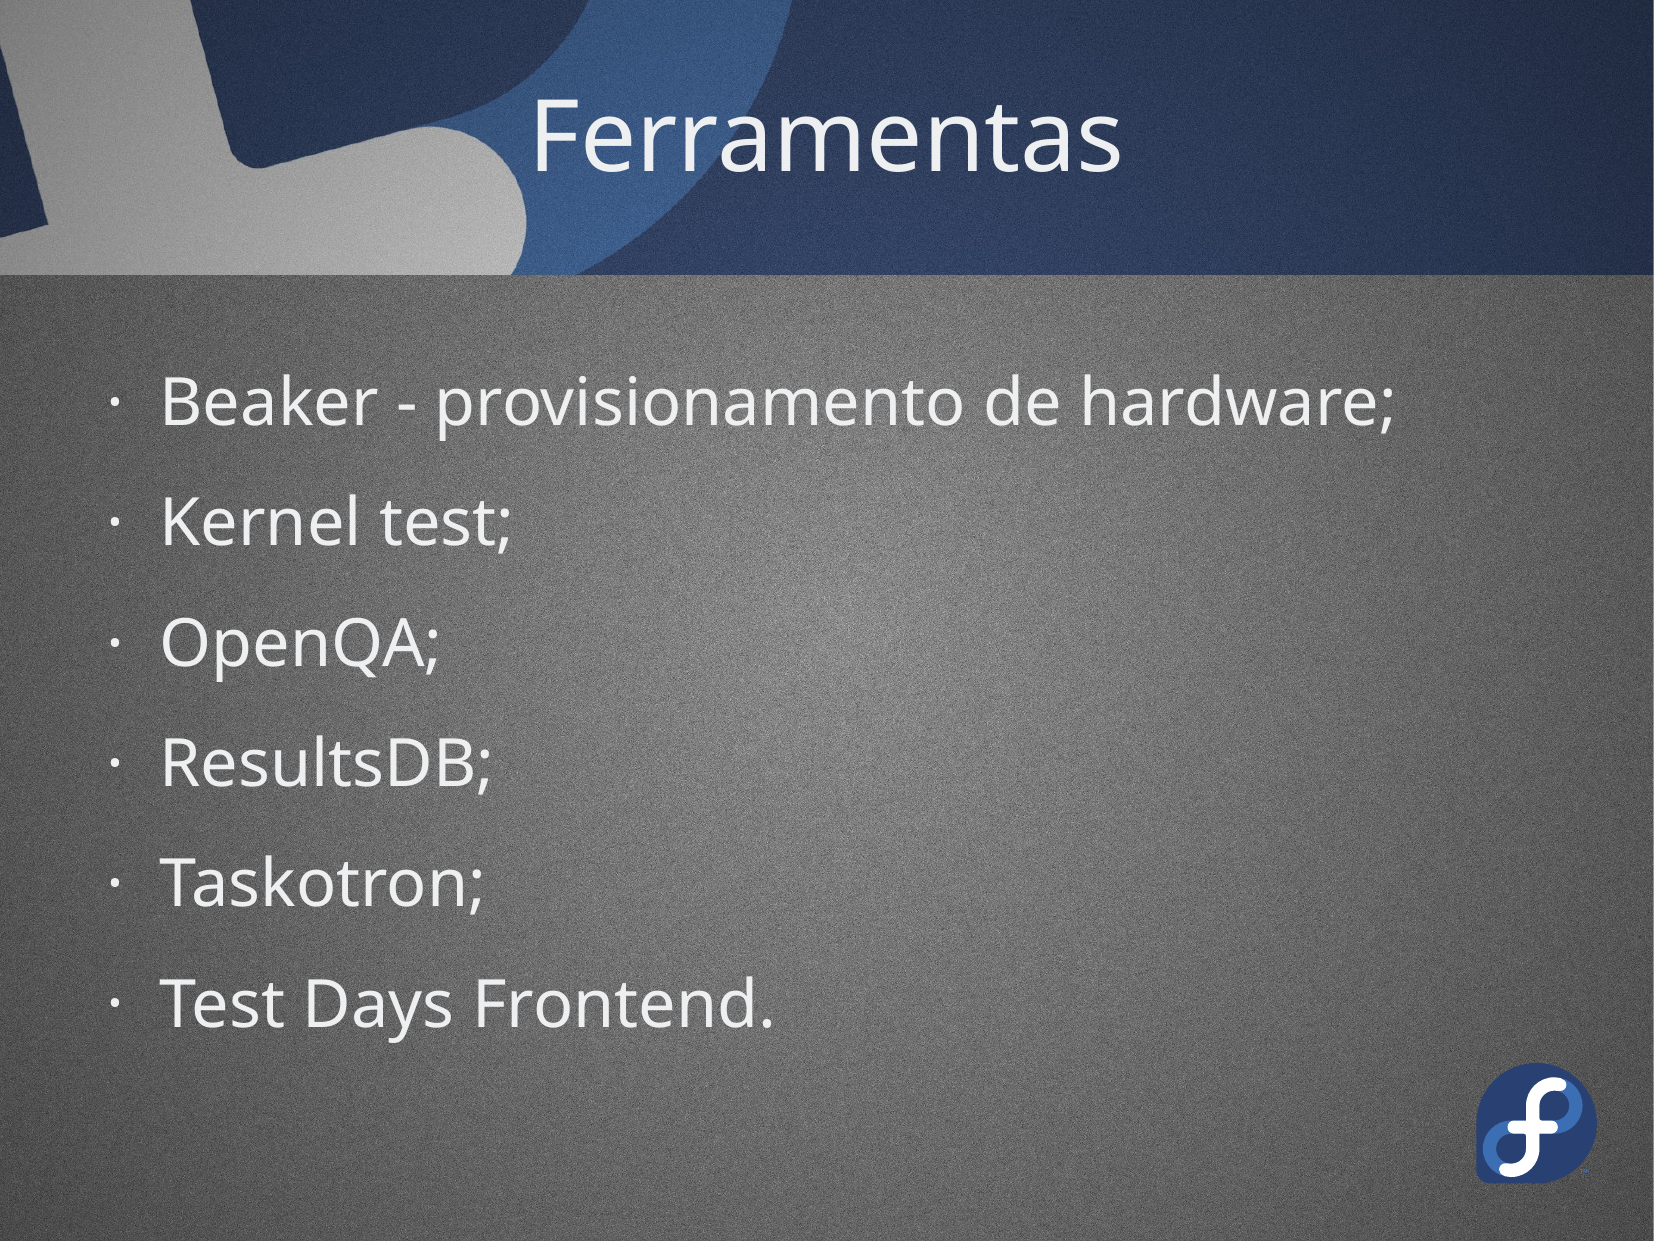

# Ferramentas
Beaker - provisionamento de hardware;
Kernel test;
OpenQA;
ResultsDB;
Taskotron;
Test Days Frontend.